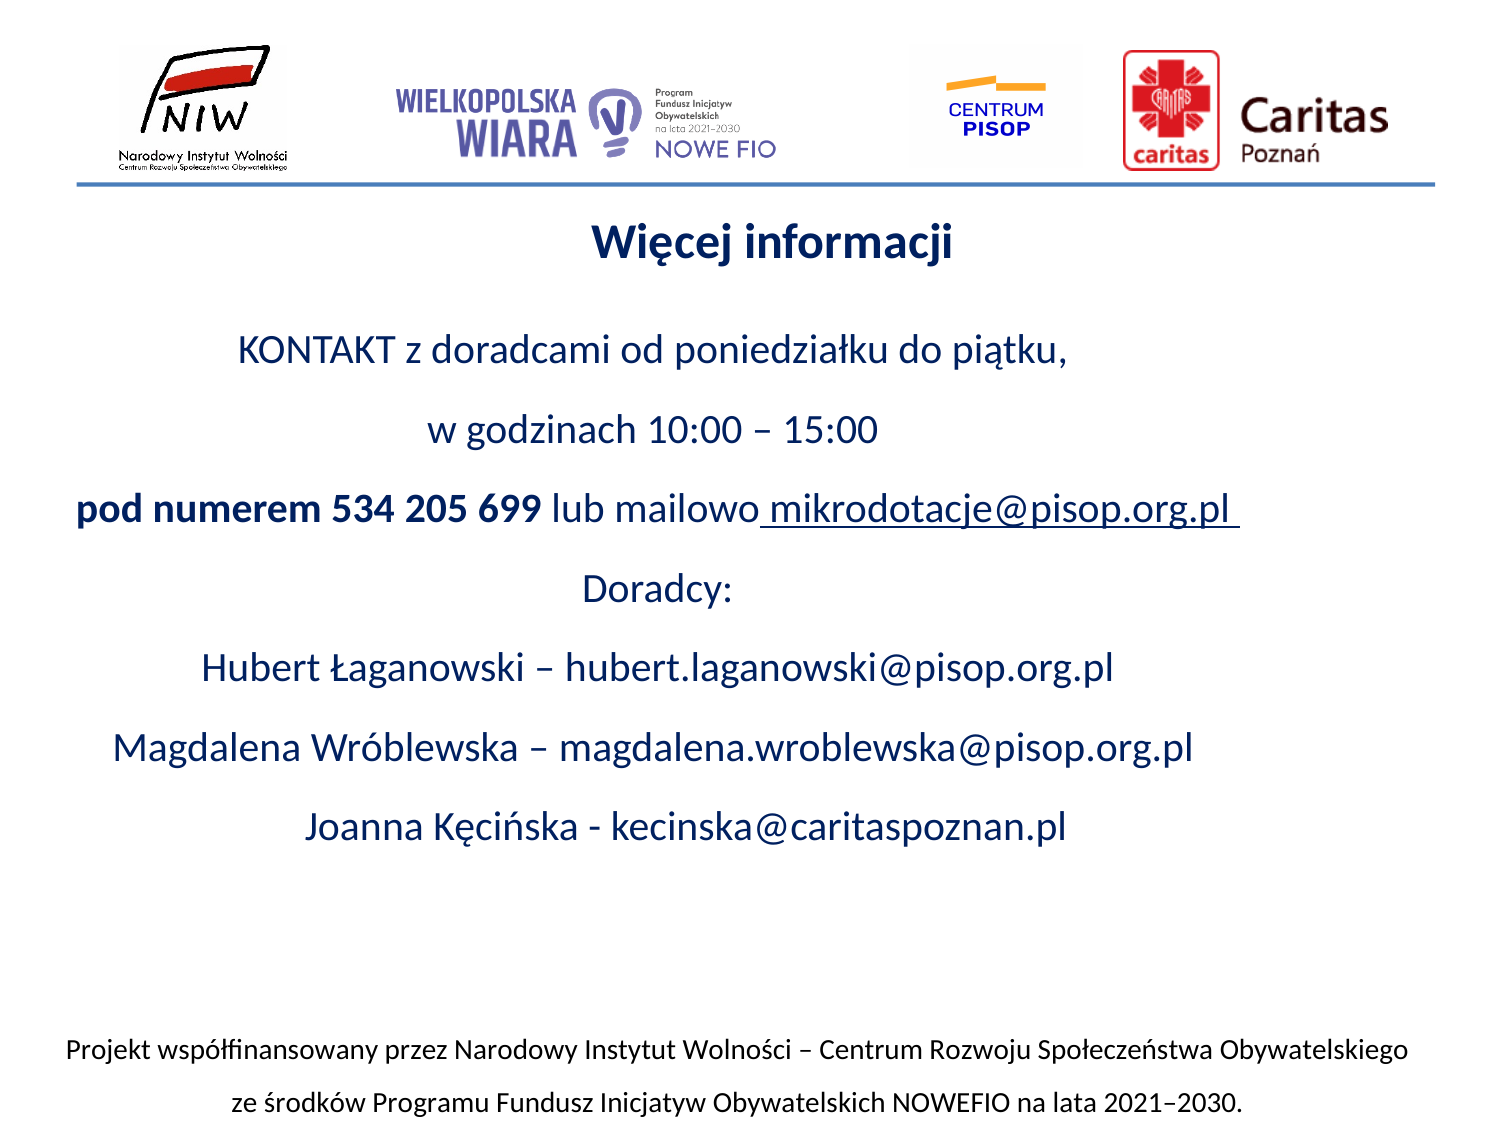

# Więcej informacji
KONTAKT z doradcami od poniedziałku do piątku,
w godzinach 10:00 – 15:00
pod numerem 534 205 699 lub mailowo mikrodotacje@pisop.org.pl
Doradcy:
Hubert Łaganowski – hubert.laganowski@pisop.org.pl
Magdalena Wróblewska – magdalena.wroblewska@pisop.org.pl
Joanna Kęcińska - kecinska@caritaspoznan.pl